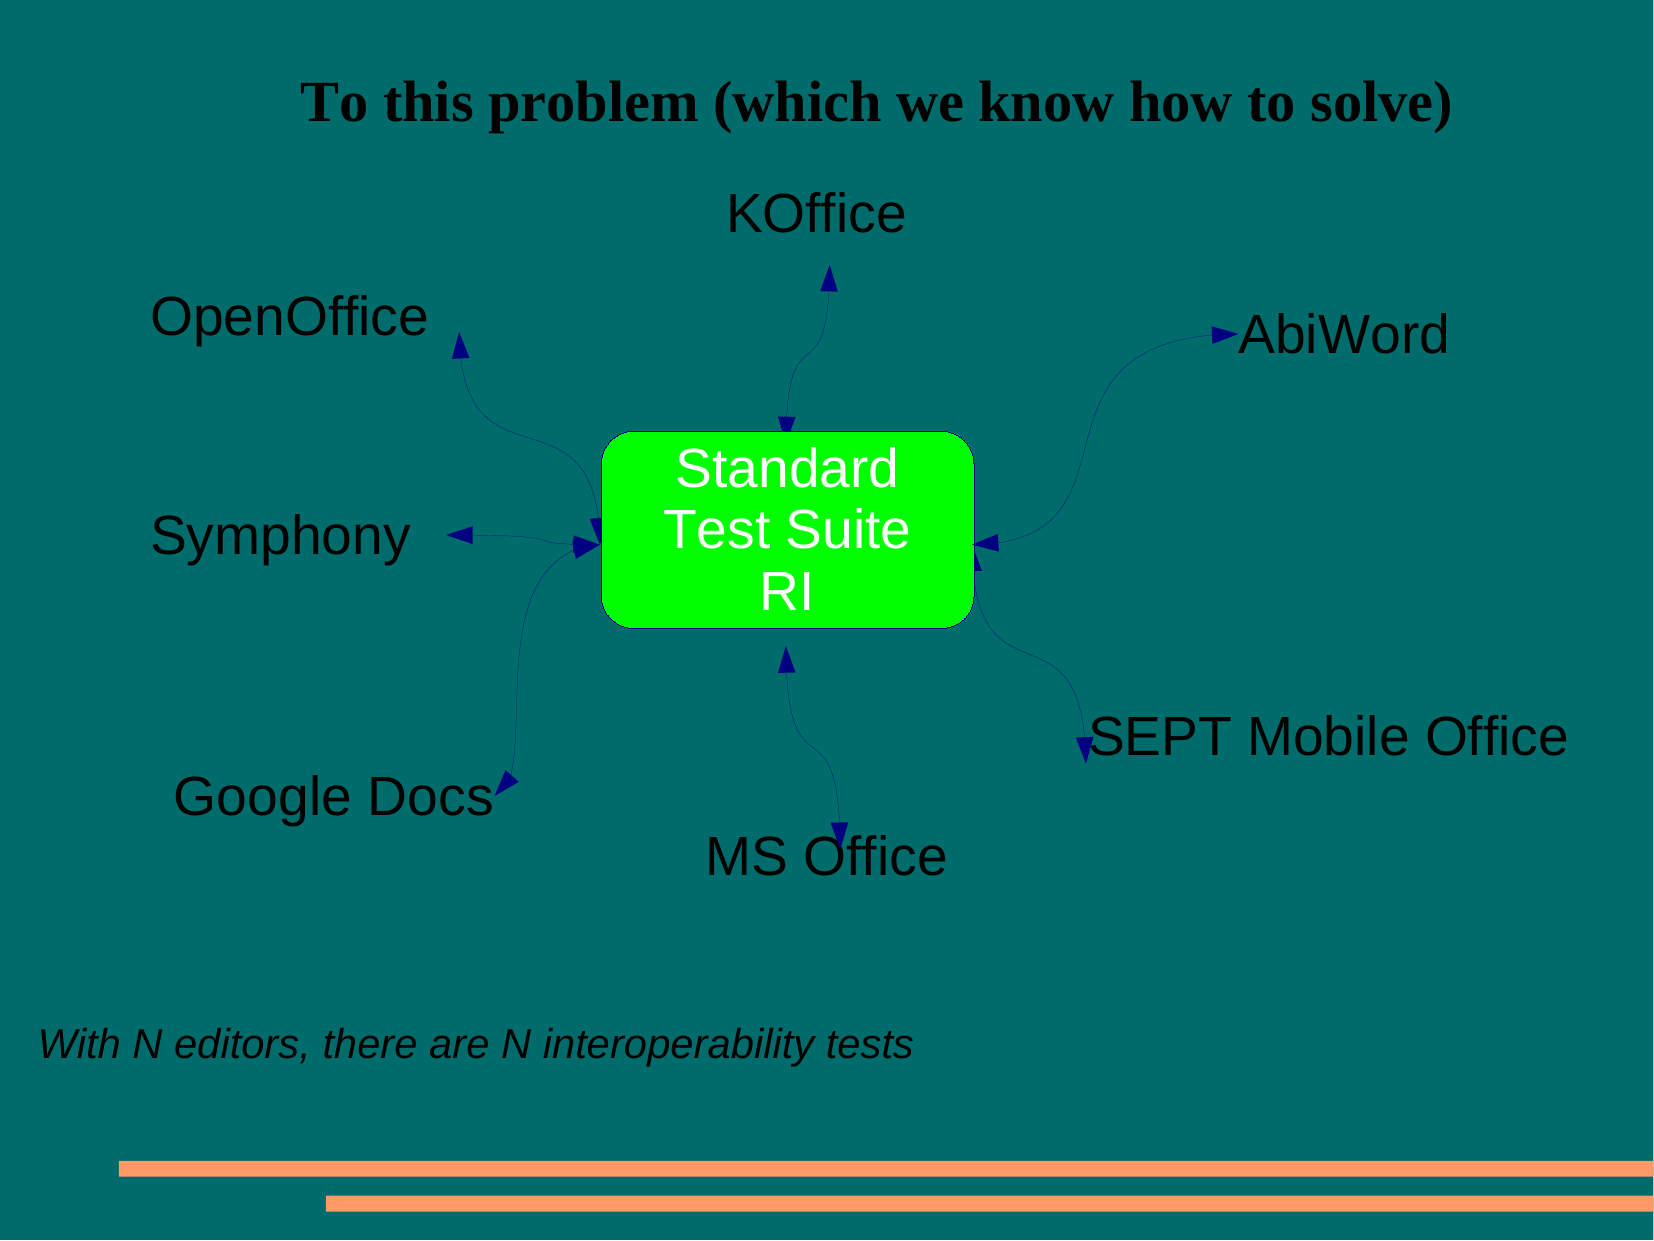

To this problem (which we know how to solve)
KOffice
OpenOffice
AbiWord
Standard
Test Suite
RI
Symphony
SEPT Mobile Office
Google Docs
MS Office
With N editors, there are N interoperability tests